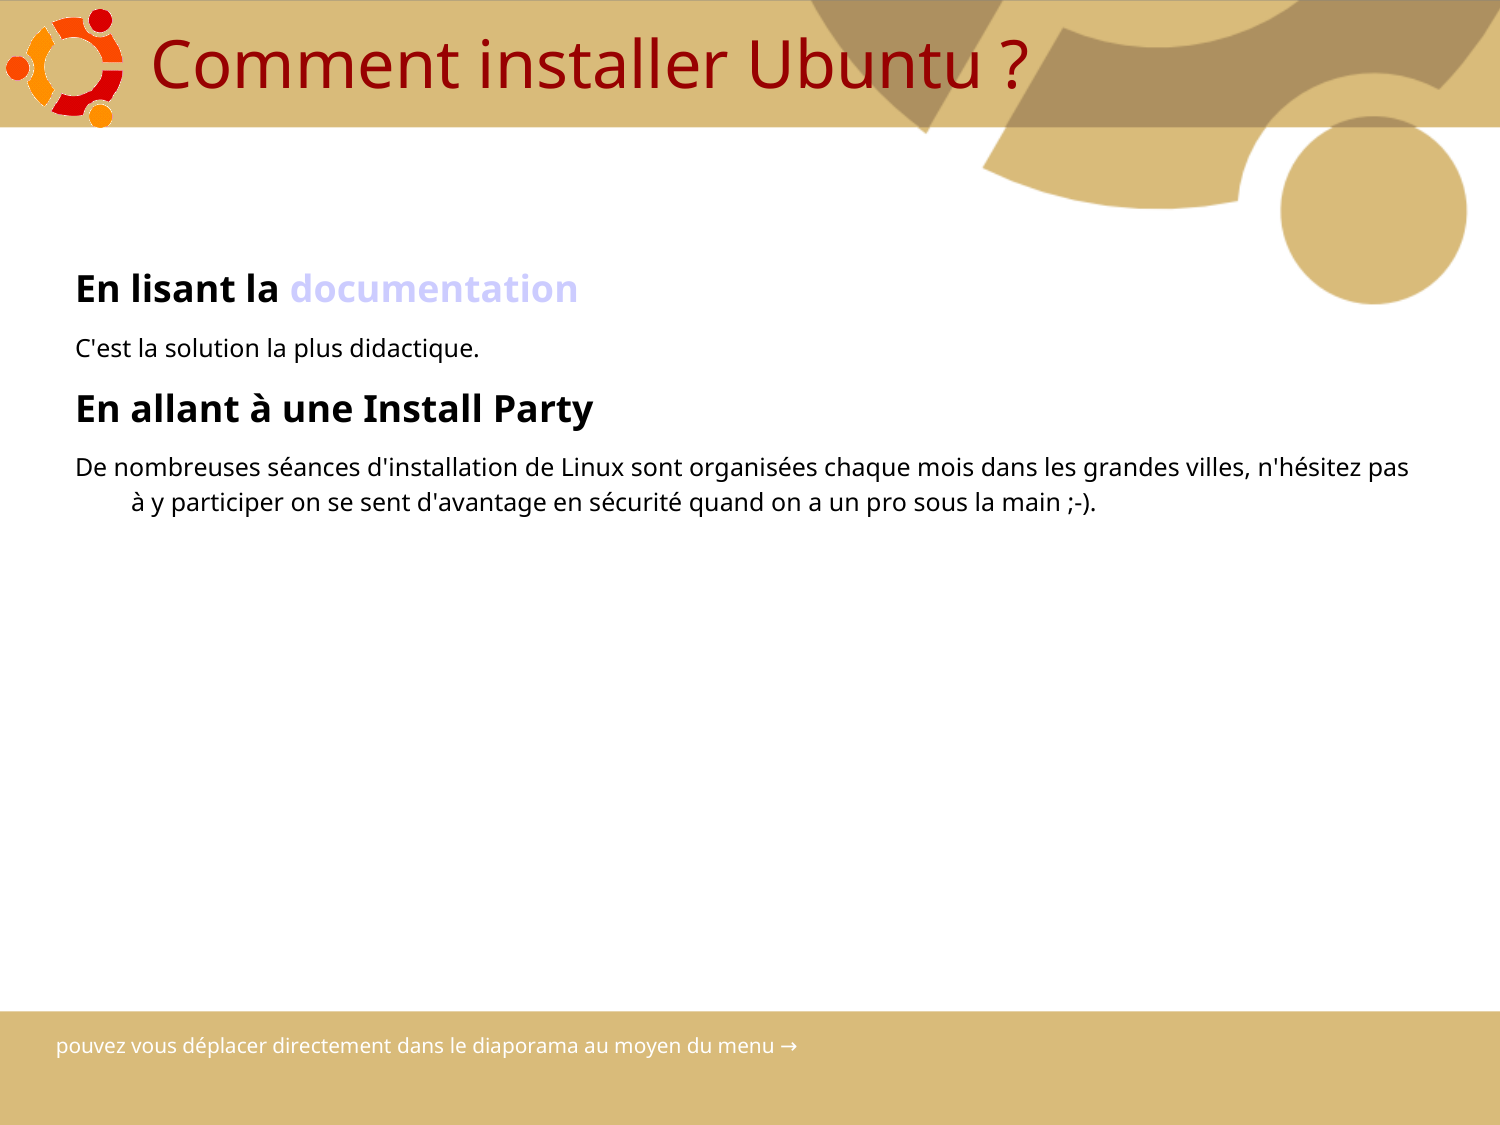

# Comment installer Ubuntu ?
En lisant la documentation
C'est la solution la plus didactique.
En allant à une Install Party
De nombreuses séances d'installation de Linux sont organisées chaque mois dans les grandes villes, n'hésitez pas à y participer on se sent d'avantage en sécurité quand on a un pro sous la main ;-).
pouvez vous déplacer directement dans le diaporama au moyen du menu →